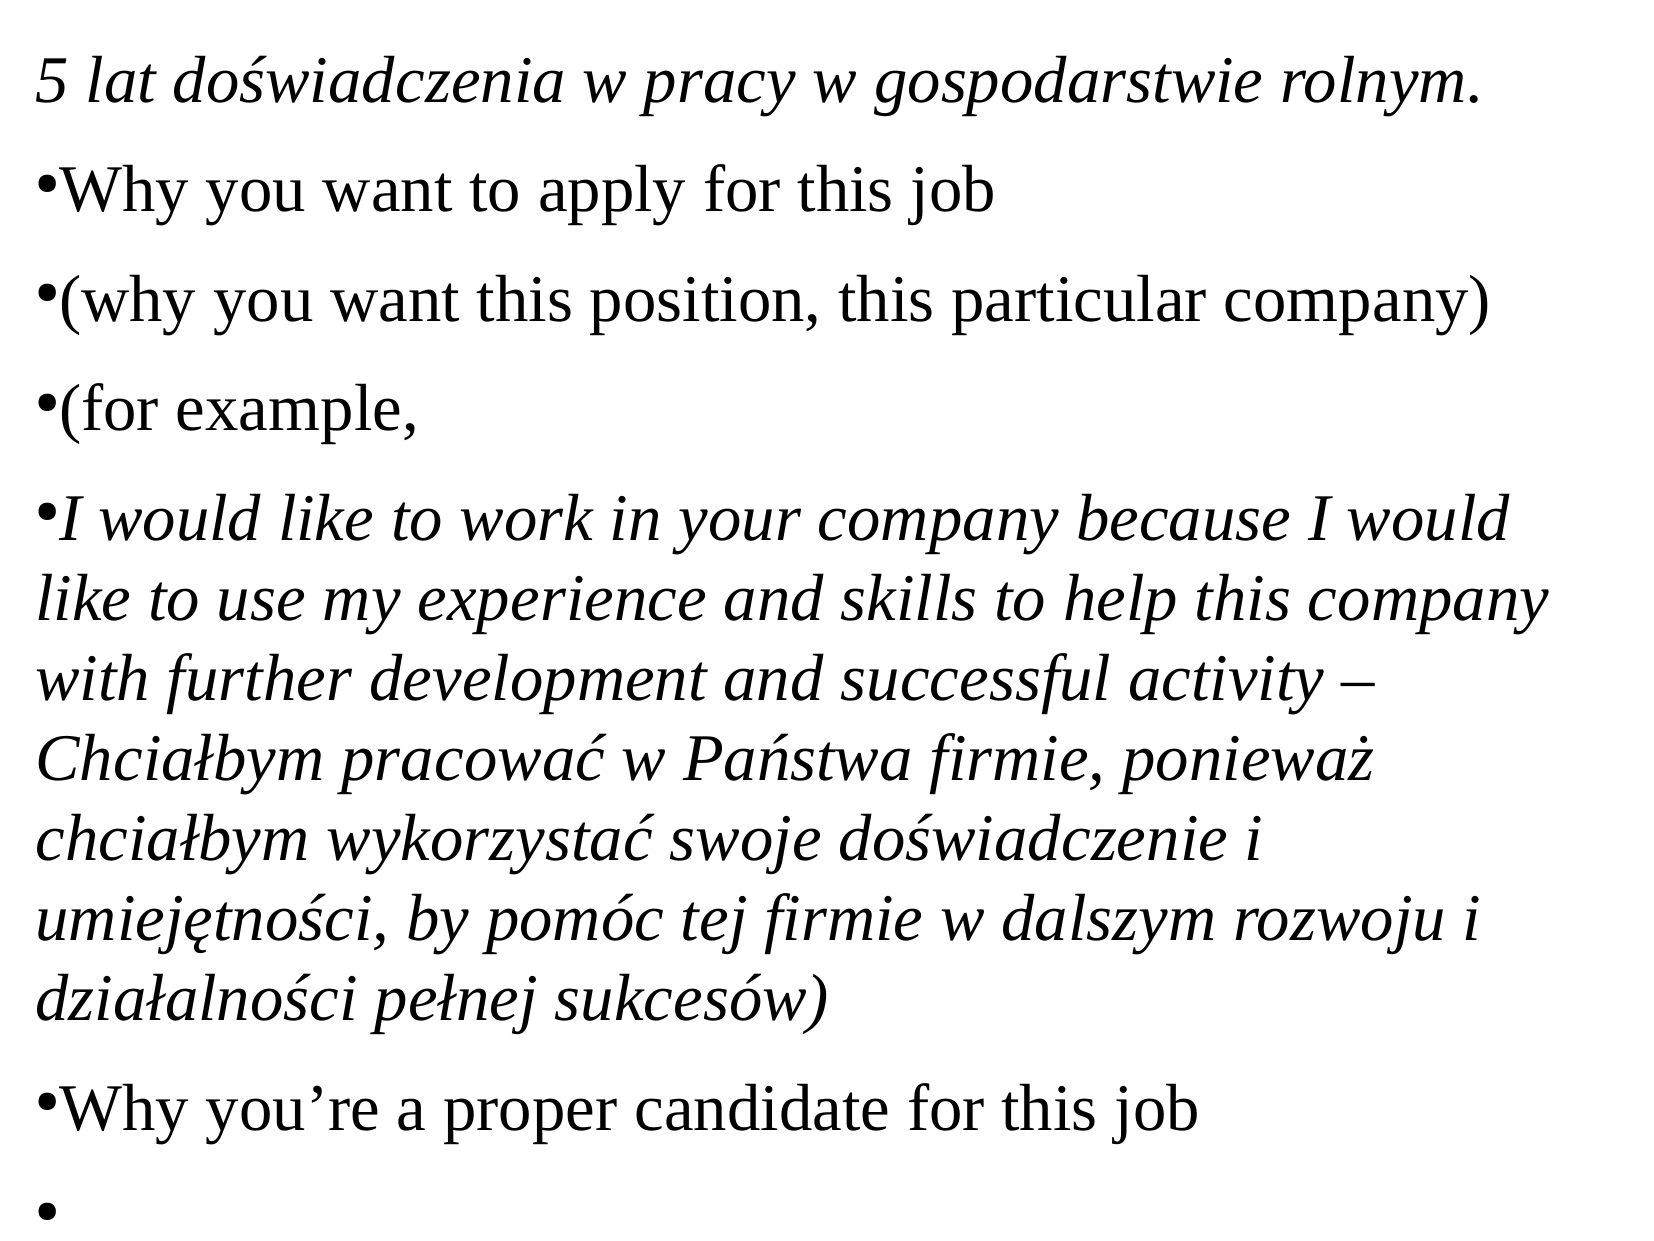

# 5 lat doświadczenia w pracy w gospodarstwie rolnym.
Why you want to apply for this job
(why you want this position, this particular company)
(for example,
I would like to work in your company because I would like to use my experience and skills to help this company with further development and successful activity – Chciałbym pracować w Państwa firmie, ponieważ chciałbym wykorzystać swoje doświadczenie i umiejętności, by pomóc tej firmie w dalszym rozwoju i działalności pełnej sukcesów)
Why you’re a proper candidate for this job